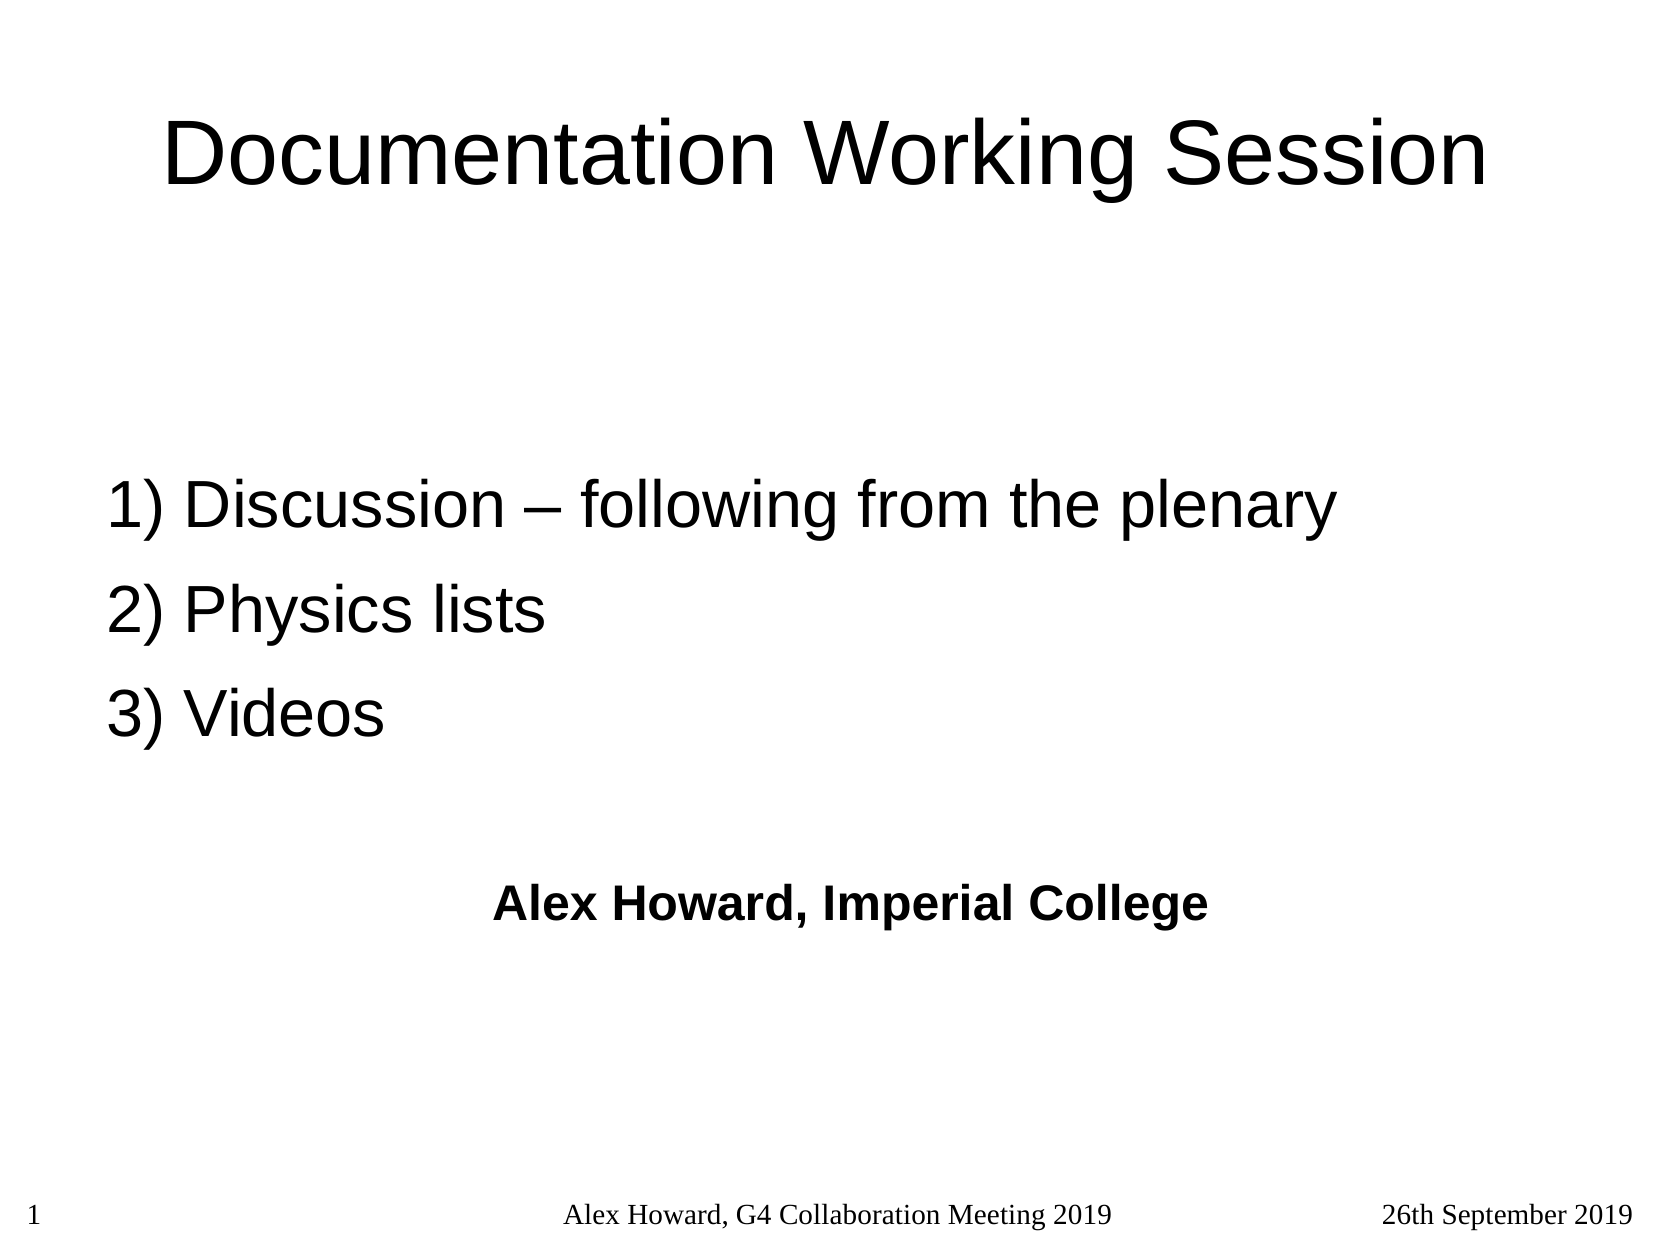

# Documentation Working Session
 Discussion – following from the plenary
 Physics lists
 Videos
Alex Howard, Imperial College
1
Alex Howard, G4 Collaboration Meeting 2019
26th September 2019